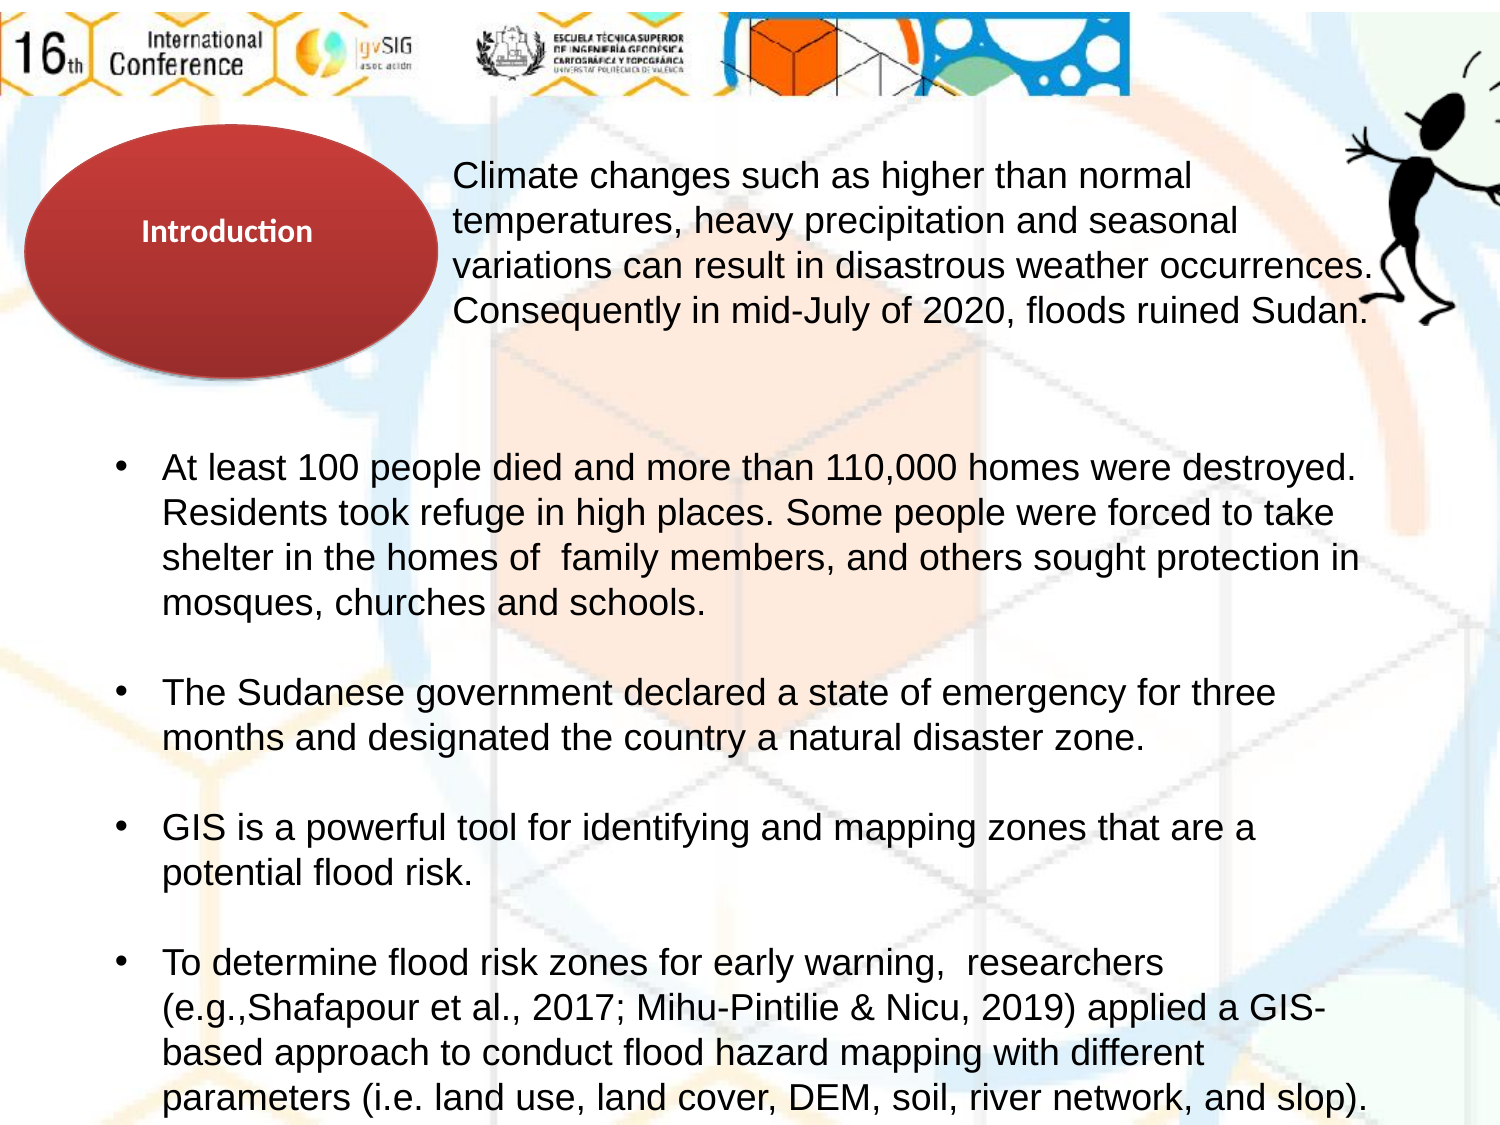

Introduction
Climate changes such as higher than normal temperatures, heavy precipitation and seasonal variations can result in disastrous weather occurrences. Consequently in mid-July of 2020, floods ruined Sudan.
At least 100 people died and more than 110,000 homes were destroyed. Residents took refuge in high places. Some people were forced to take shelter in the homes of family members, and others sought protection in mosques, churches and schools.
The Sudanese government declared a state of emergency for three months and designated the country a natural disaster zone.
GIS is a powerful tool for identifying and mapping zones that are a potential flood risk.
To determine flood risk zones for early warning, researchers (e.g.,Shafapour et al., 2017; Mihu-Pintilie & Nicu, 2019) applied a GIS-based approach to conduct flood hazard mapping with different parameters (i.e. land use, land cover, DEM, soil, river network, and slop).